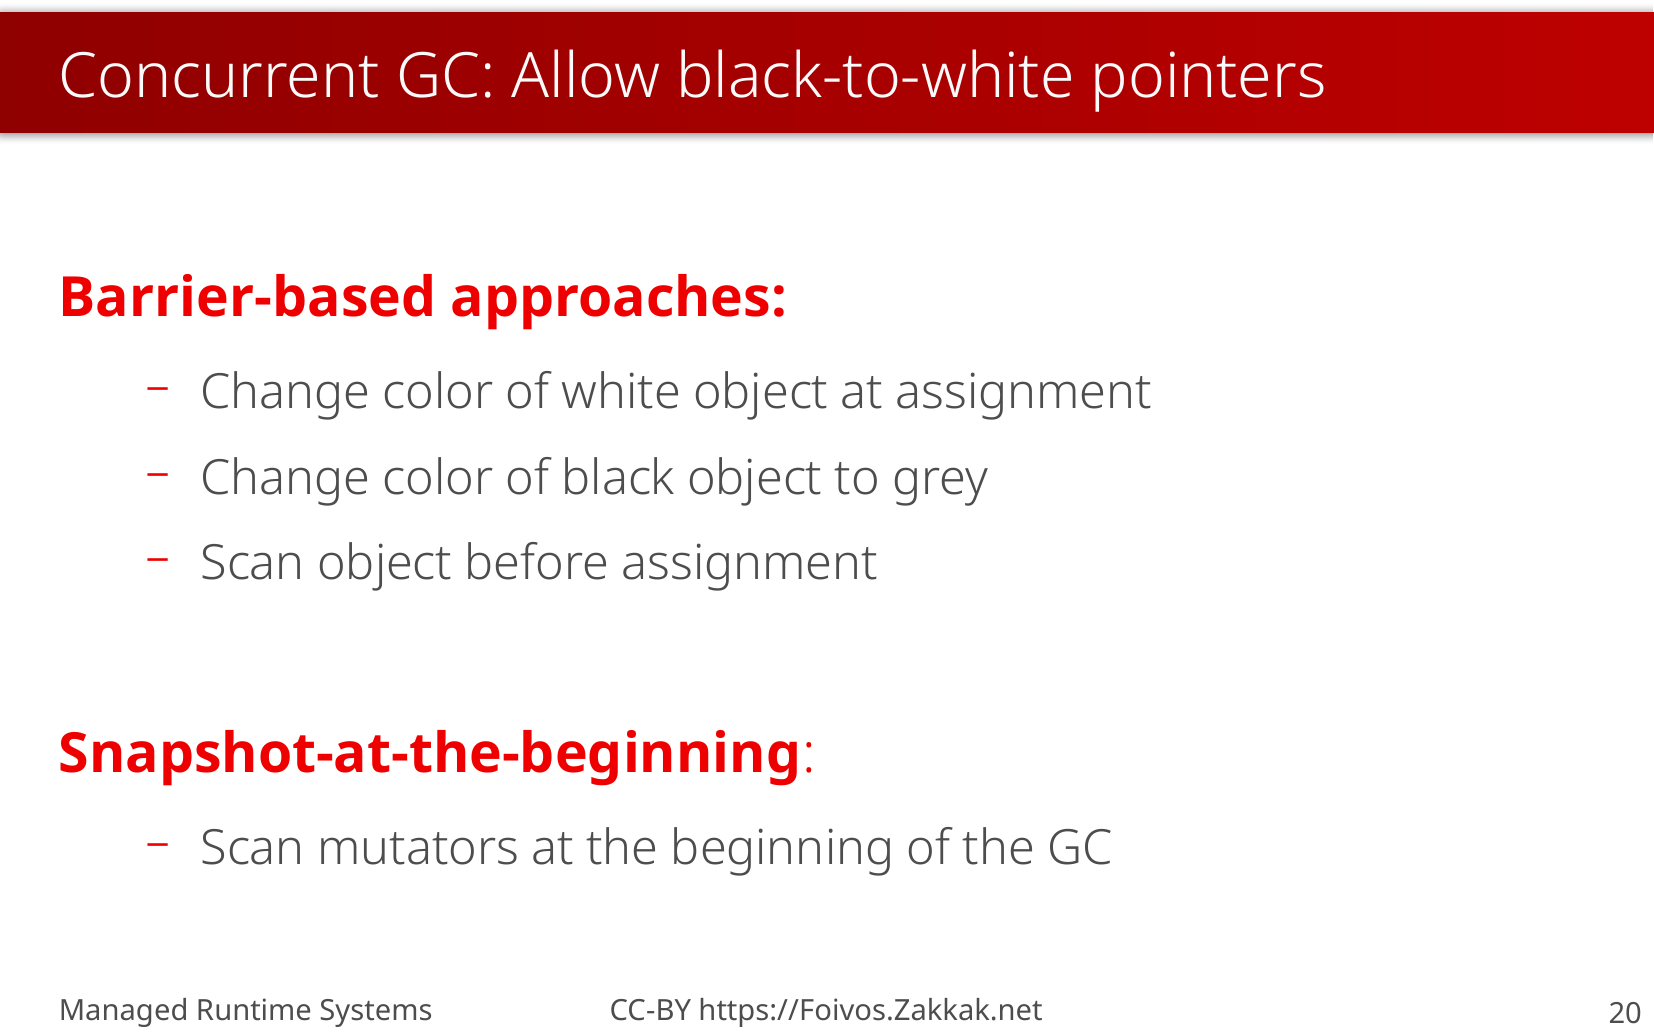

# Concurrent GC: Allow black-to-white pointers
Barrier-based approaches:
Change color of white object at assignment
Change color of black object to grey
Scan object before assignment
Snapshot-at-the-beginning:
Scan mutators at the beginning of the GC
Managed Runtime Systems
CC-BY https://Foivos.Zakkak.net
20